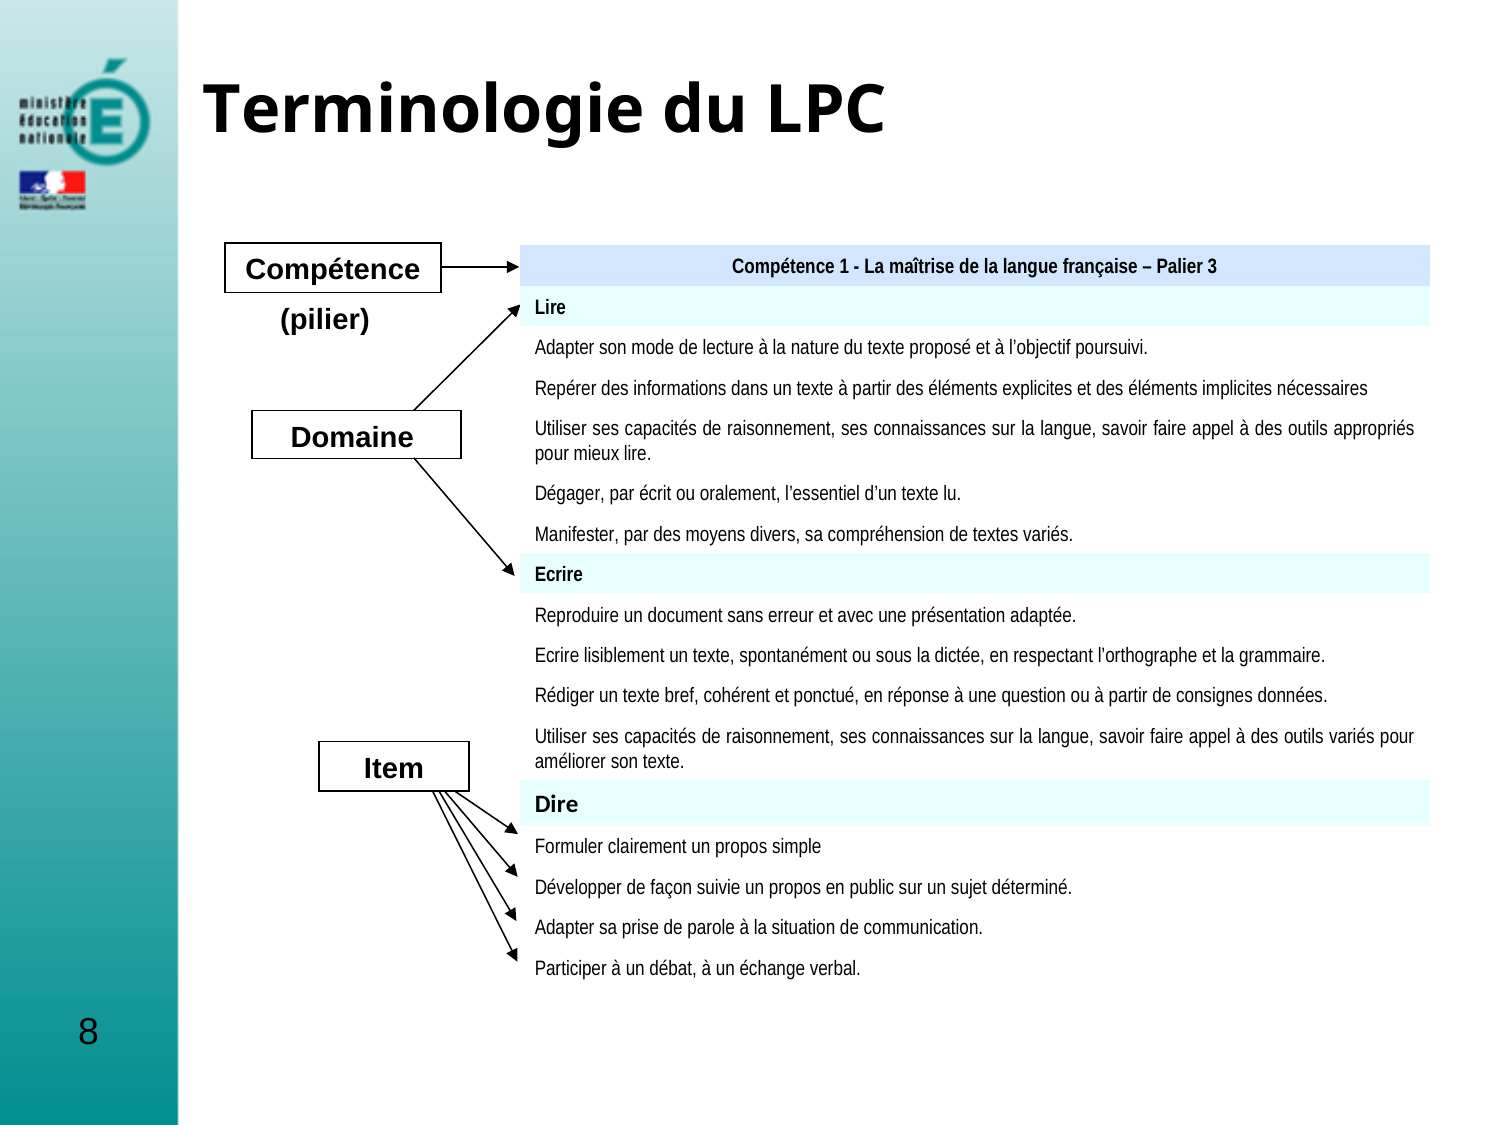

# Terminologie du LPC
Compétence
| Compétence 1 - La maîtrise de la langue française – Palier 3 |
| --- |
| Lire |
| Adapter son mode de lecture à la nature du texte proposé et à l’objectif poursuivi. |
| Repérer des informations dans un texte à partir des éléments explicites et des éléments implicites nécessaires |
| Utiliser ses capacités de raisonnement, ses connaissances sur la langue, savoir faire appel à des outils appropriés pour mieux lire. |
| Dégager, par écrit ou oralement, l’essentiel d’un texte lu. |
| Manifester, par des moyens divers, sa compréhension de textes variés. |
| Ecrire |
| Reproduire un document sans erreur et avec une présentation adaptée. |
| Ecrire lisiblement un texte, spontanément ou sous la dictée, en respectant l’orthographe et la grammaire. |
| Rédiger un texte bref, cohérent et ponctué, en réponse à une question ou à partir de consignes données. |
| Utiliser ses capacités de raisonnement, ses connaissances sur la langue, savoir faire appel à des outils variés pour améliorer son texte. |
| Dire |
| Formuler clairement un propos simple |
| Développer de façon suivie un propos en public sur un sujet déterminé. |
| Adapter sa prise de parole à la situation de communication. |
| Participer à un débat, à un échange verbal. |
(pilier)
Domaine
Item